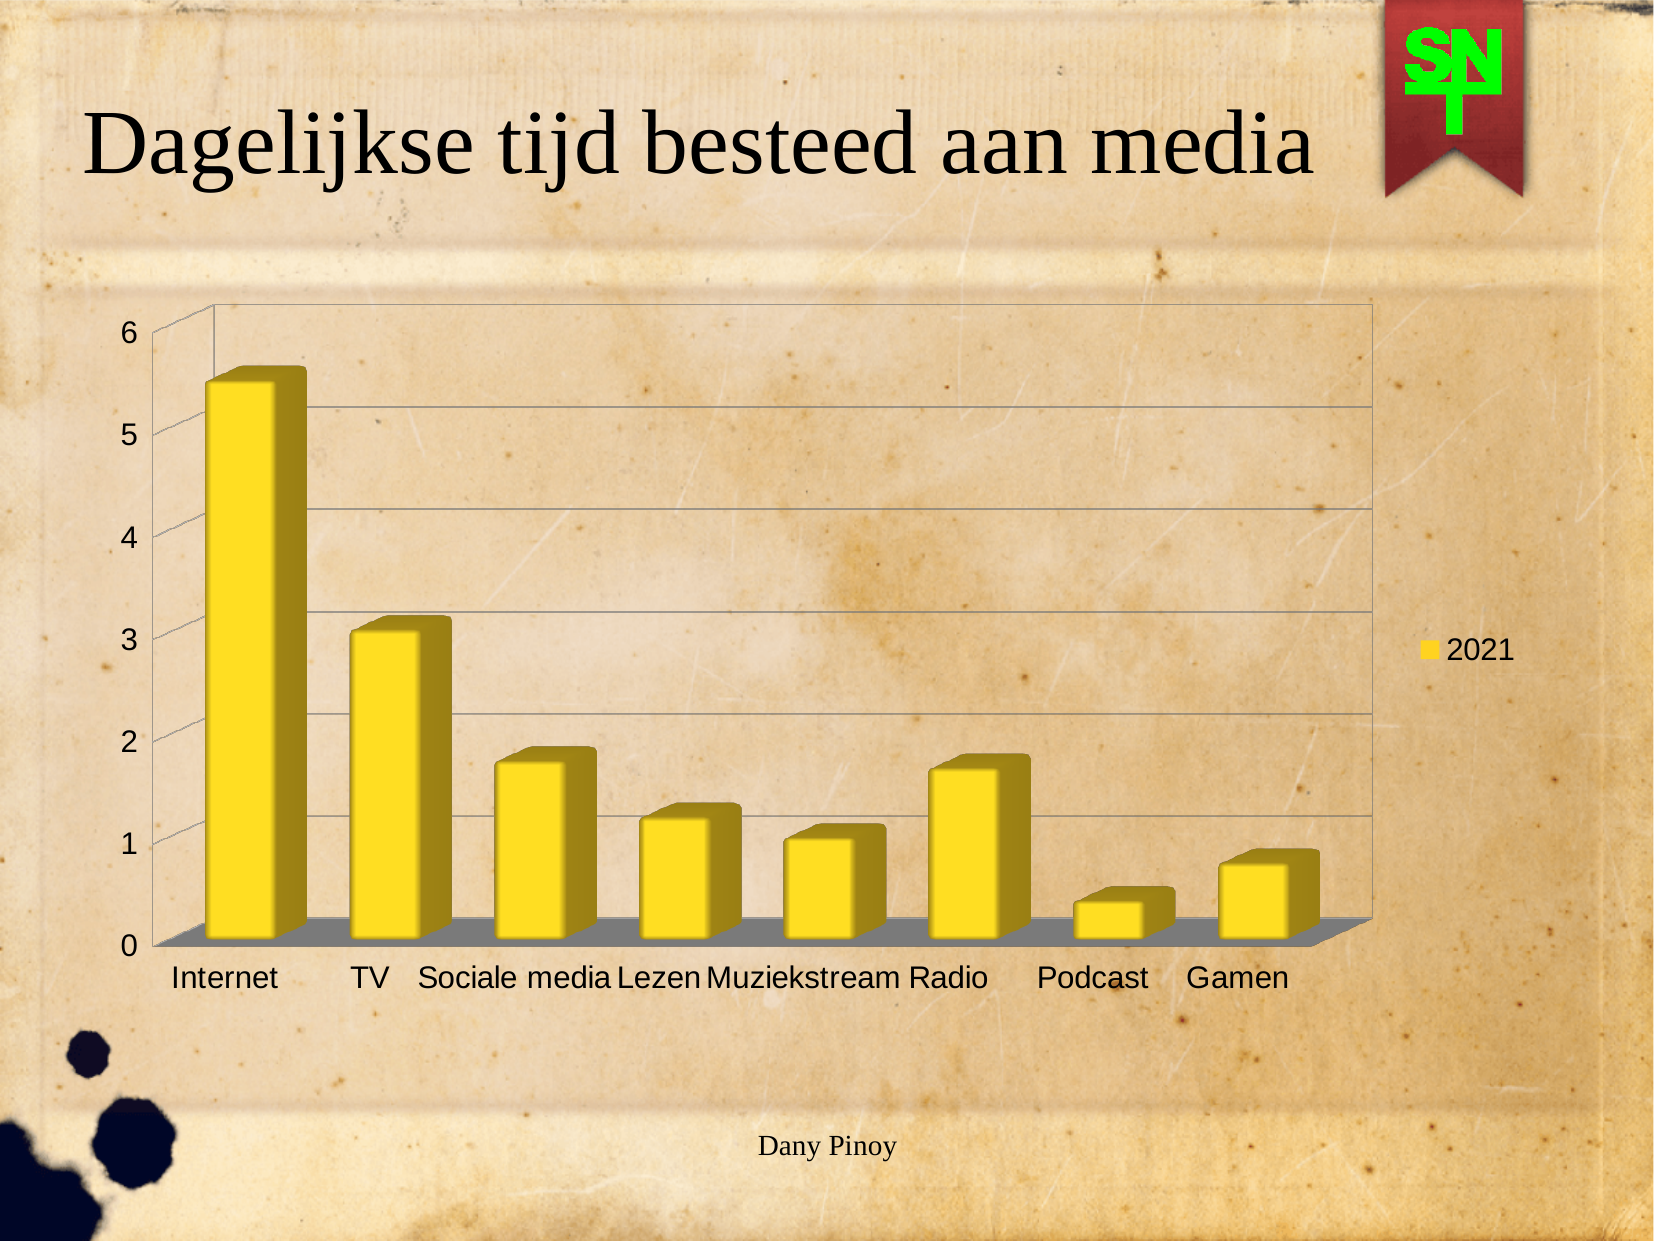

# Dagelijkse tijd besteed aan media
[unsupported chart]
Dany Pinoy